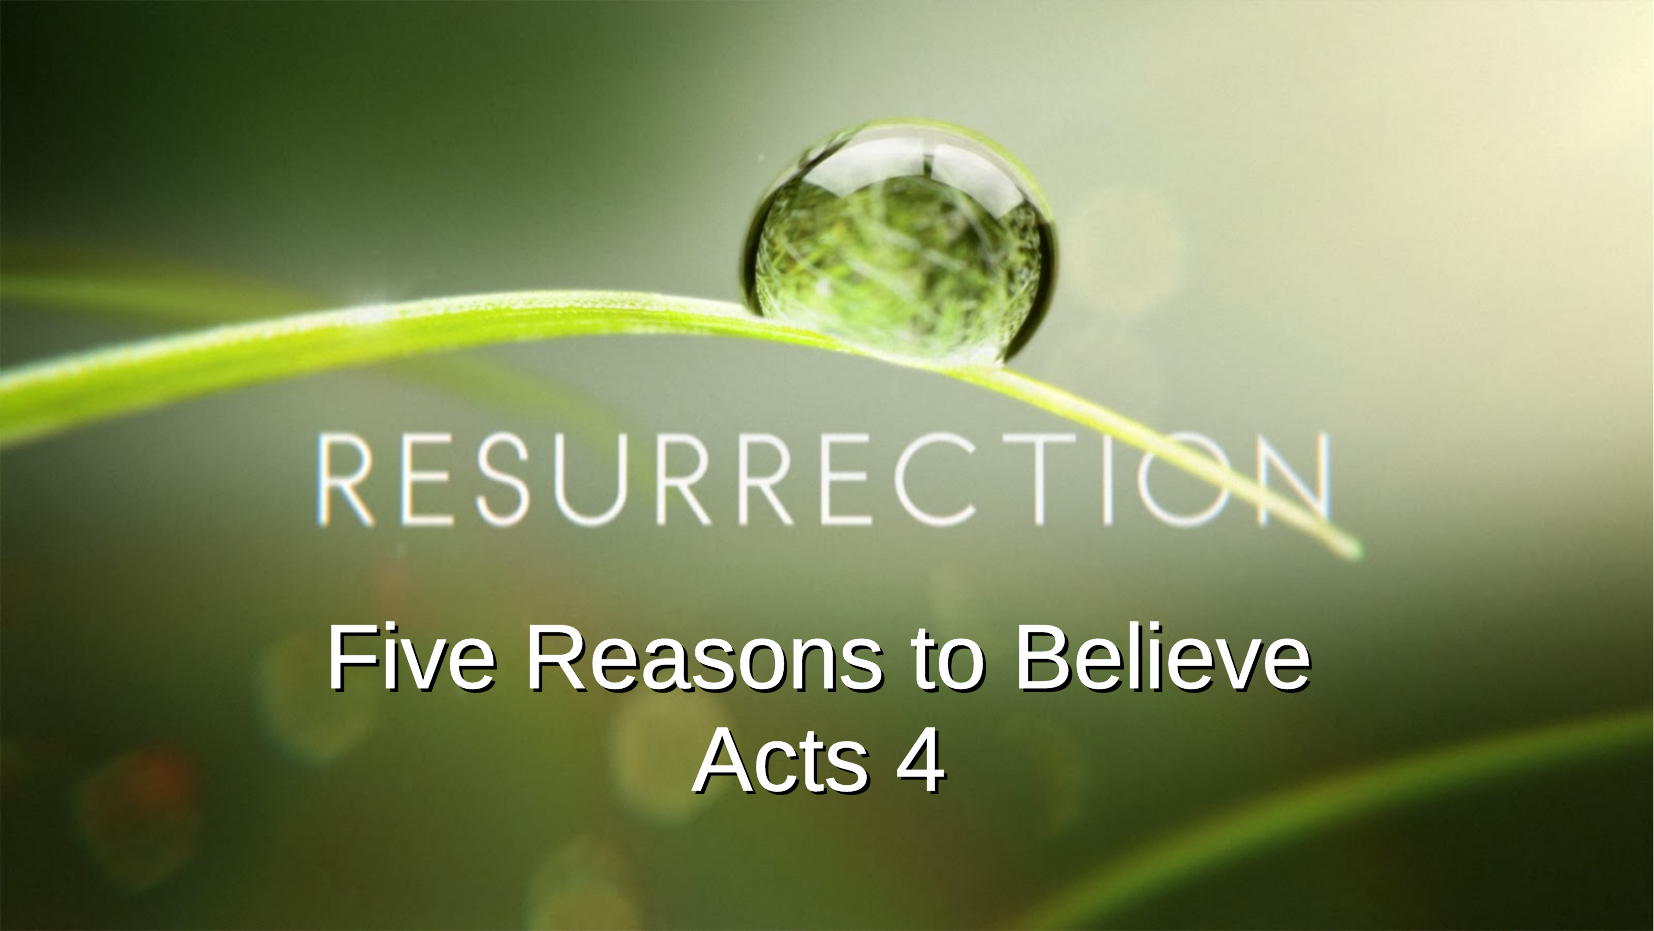

# Five Reasons to Believe Acts 4